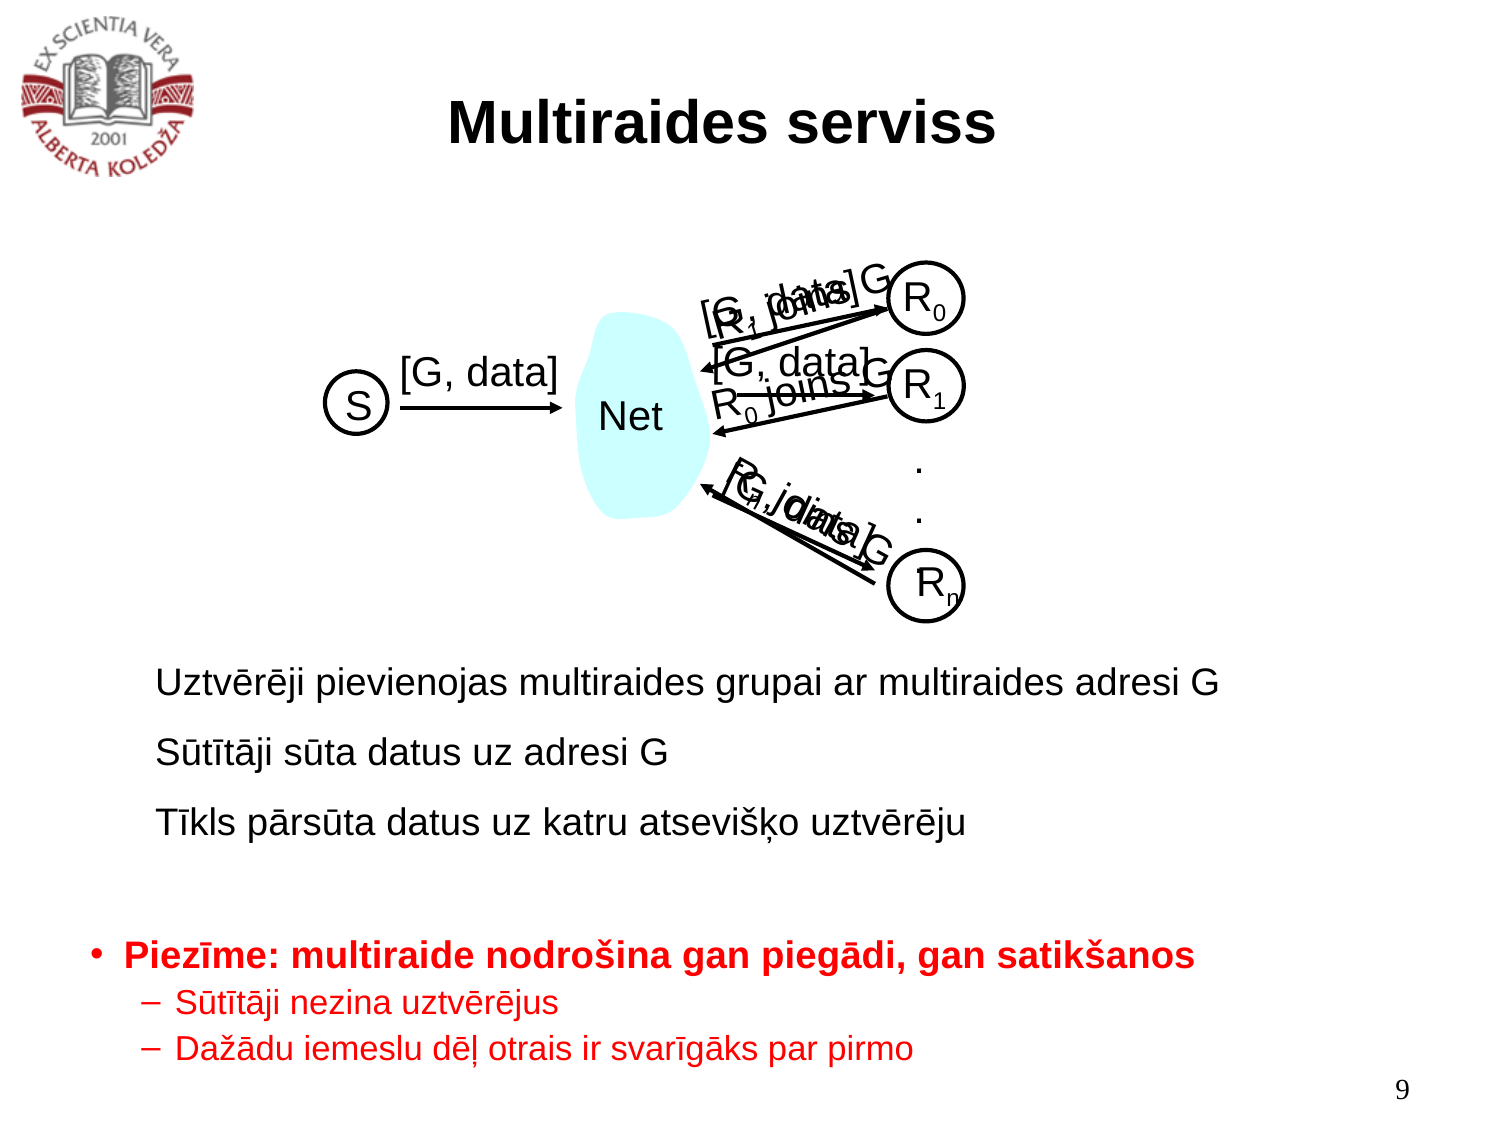

# Multiraides serviss
R1 joins G
R0 joins G
Rn joins G
[G, data]
[G, data]
[G, data]
[G, data]
R0
R1
S
Net
.
.
.
Rn
Uztvērēji pievienojas multiraides grupai ar multiraides adresi G
Sūtītāji sūta datus uz adresi G
Tīkls pārsūta datus uz katru atsevišķo uztvērēju
Piezīme: multiraide nodrošina gan piegādi, gan satikšanos
Sūtītāji nezina uztvērējus
Dažādu iemeslu dēļ otrais ir svarīgāks par pirmo